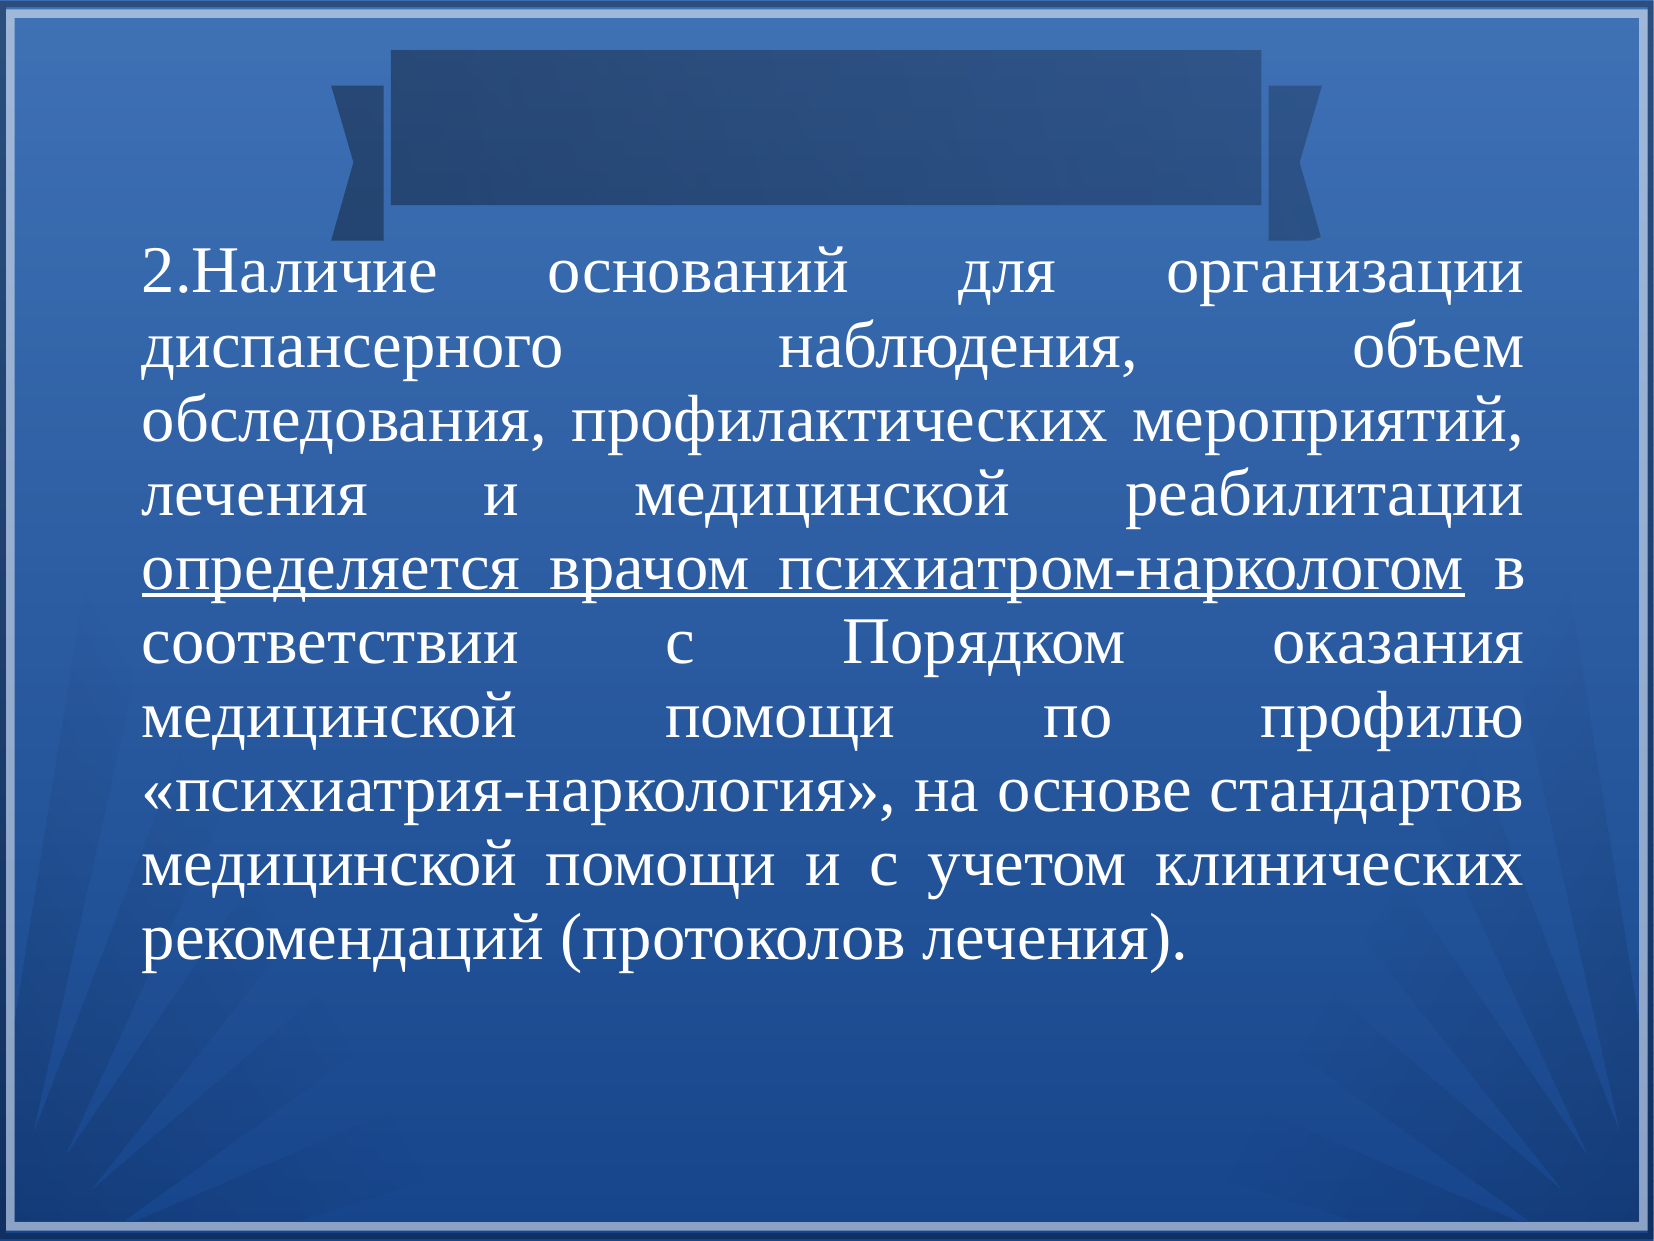

# 2.Наличие оснований для организации диспансерного наблюдения, объем обследования, профилактических мероприятий, лечения и медицинской реабилитации определяется врачом психиатром-наркологом в соответствии с Порядком оказания медицинской помощи по профилю «психиатрия-наркология», на основе стандартов медицинской помощи и с учетом клинических рекомендаций (протоколов лечения).